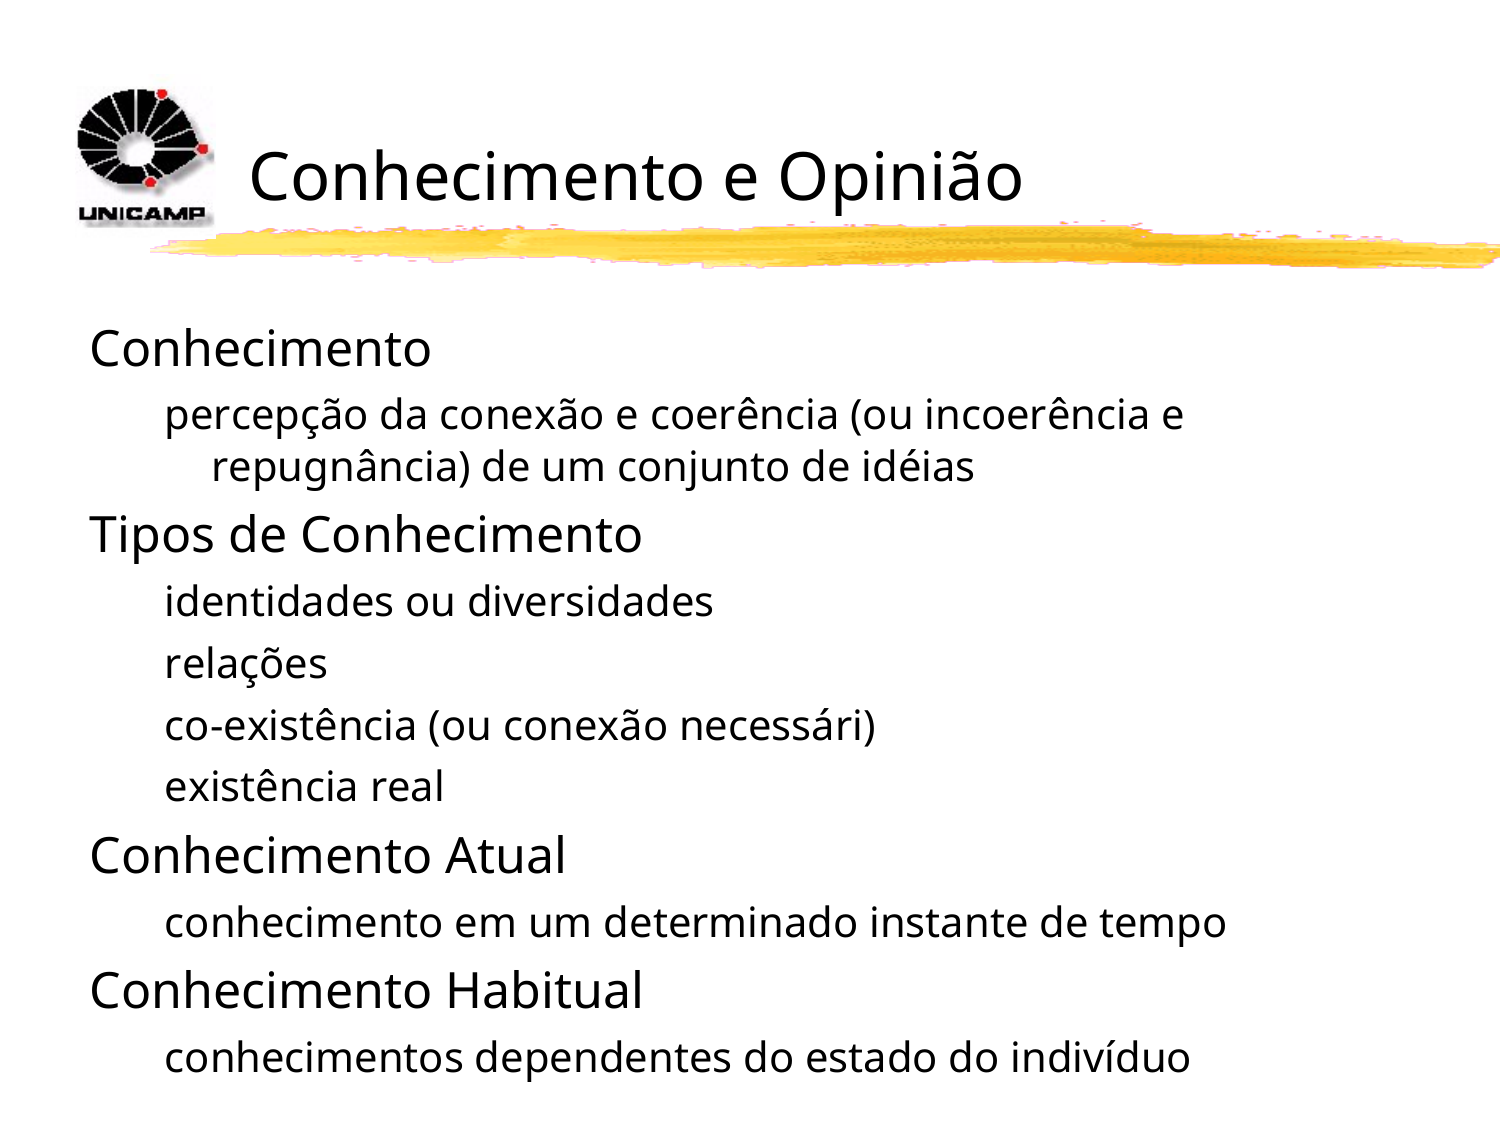

# Conhecimento e Opinião
Conhecimento
percepção da conexão e coerência (ou incoerência e repugnância) de um conjunto de idéias
Tipos de Conhecimento
identidades ou diversidades
relações
co-existência (ou conexão necessári)
existência real
Conhecimento Atual
conhecimento em um determinado instante de tempo
Conhecimento Habitual
conhecimentos dependentes do estado do indivíduo